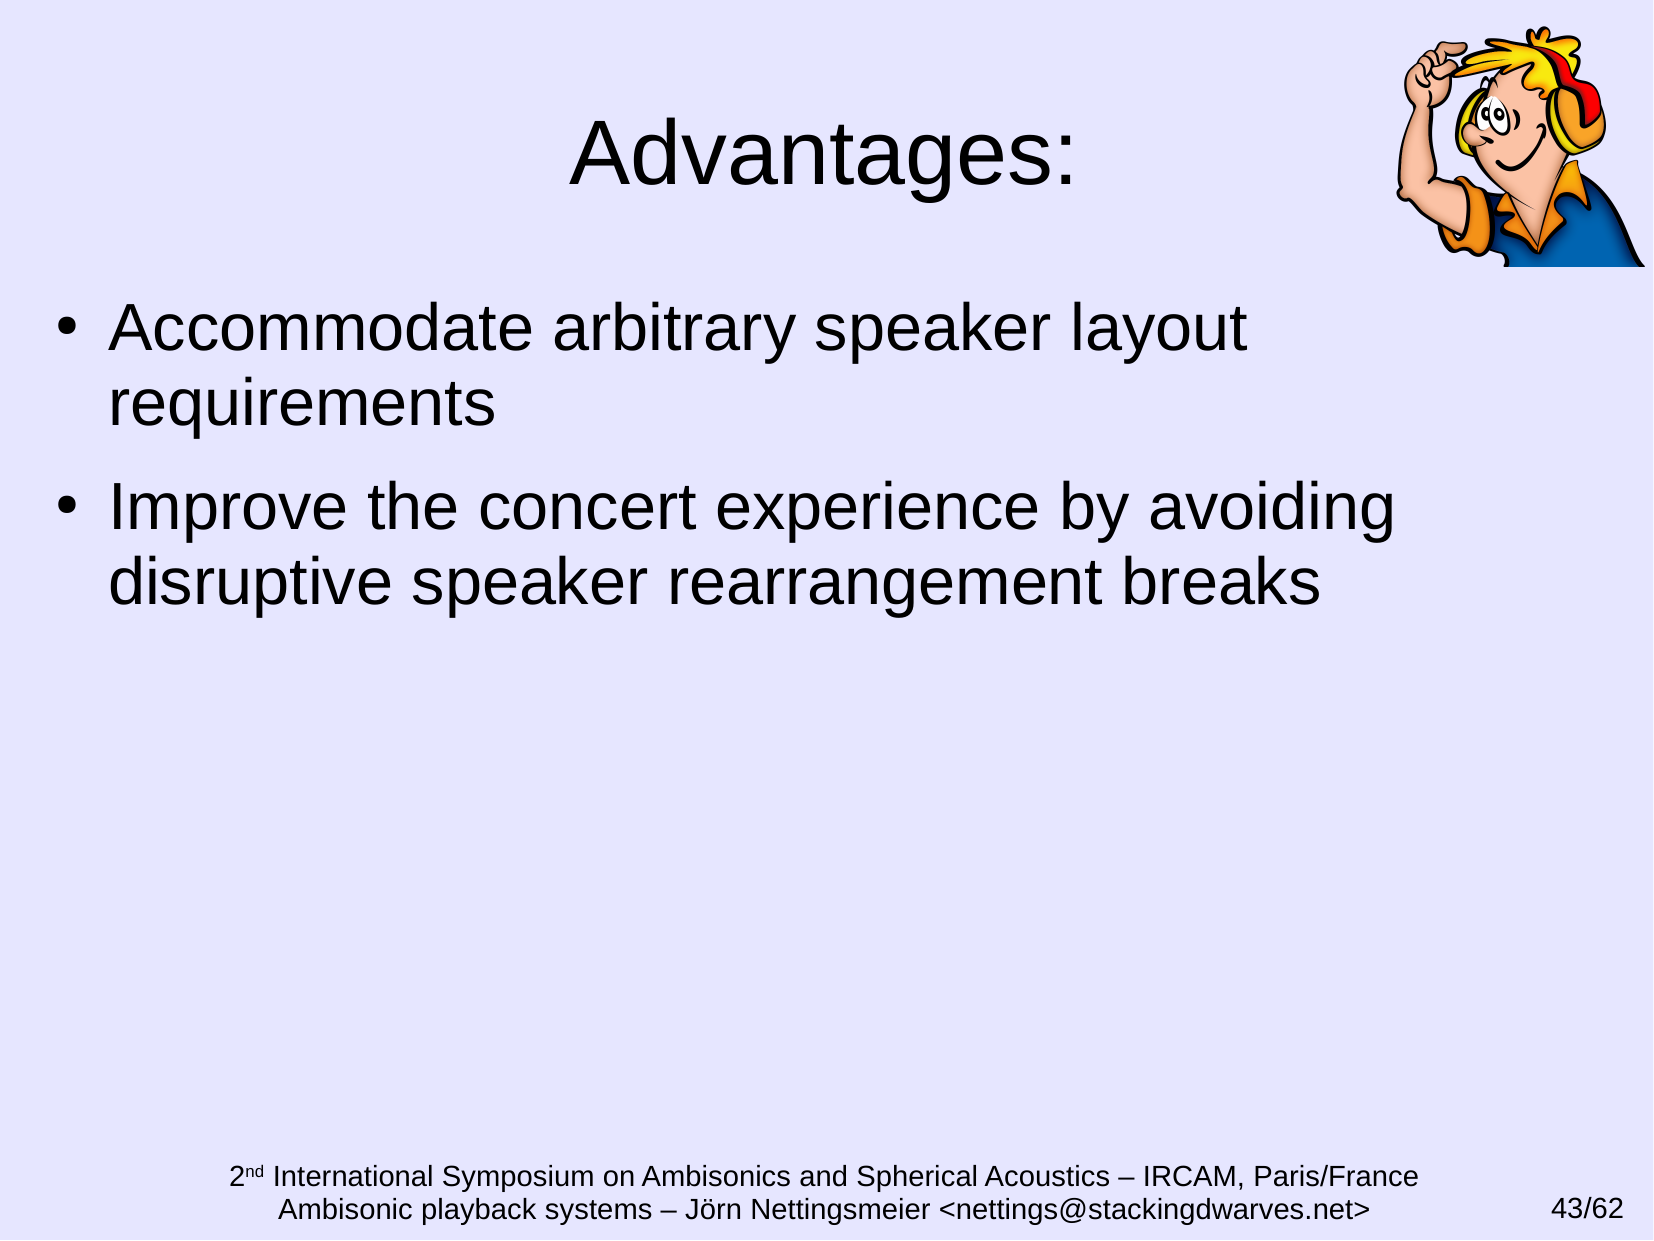

# Advantages:
Accommodate arbitrary speaker layout requirements
Improve the concert experience by avoiding disruptive speaker rearrangement breaks